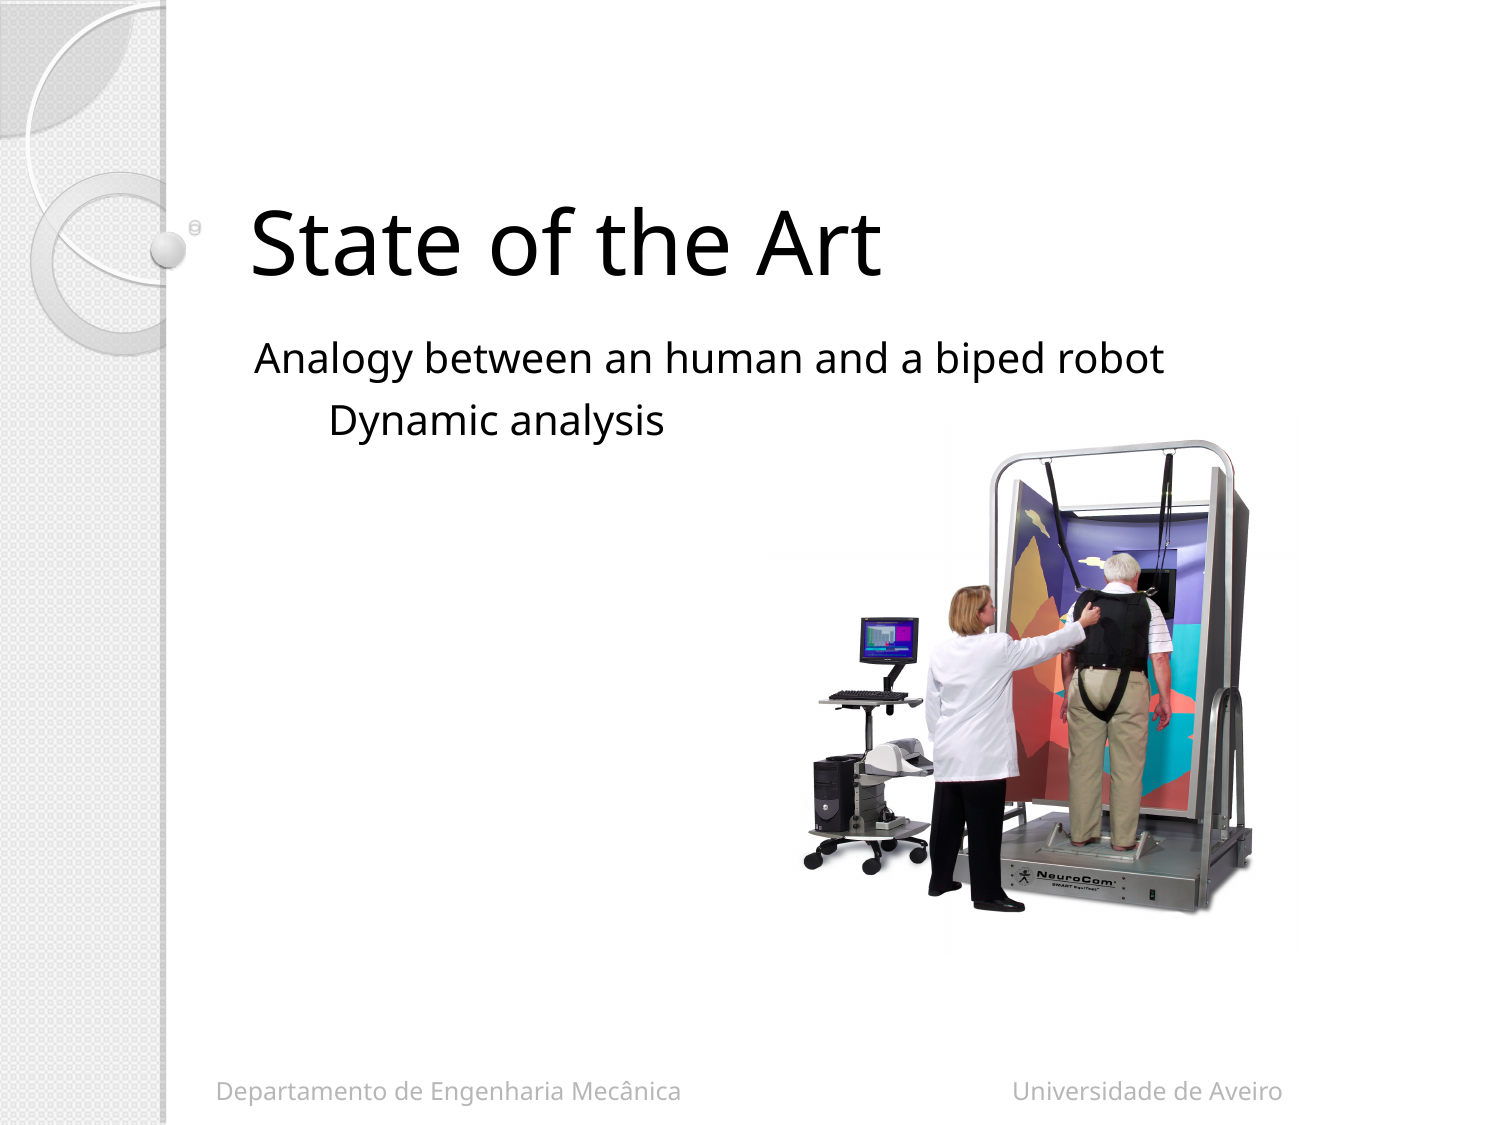

# State of the Art
Analogy between an human and a biped robot
	Dynamic analysis
Departamento de Engenharia Mecânica Universidade de Aveiro